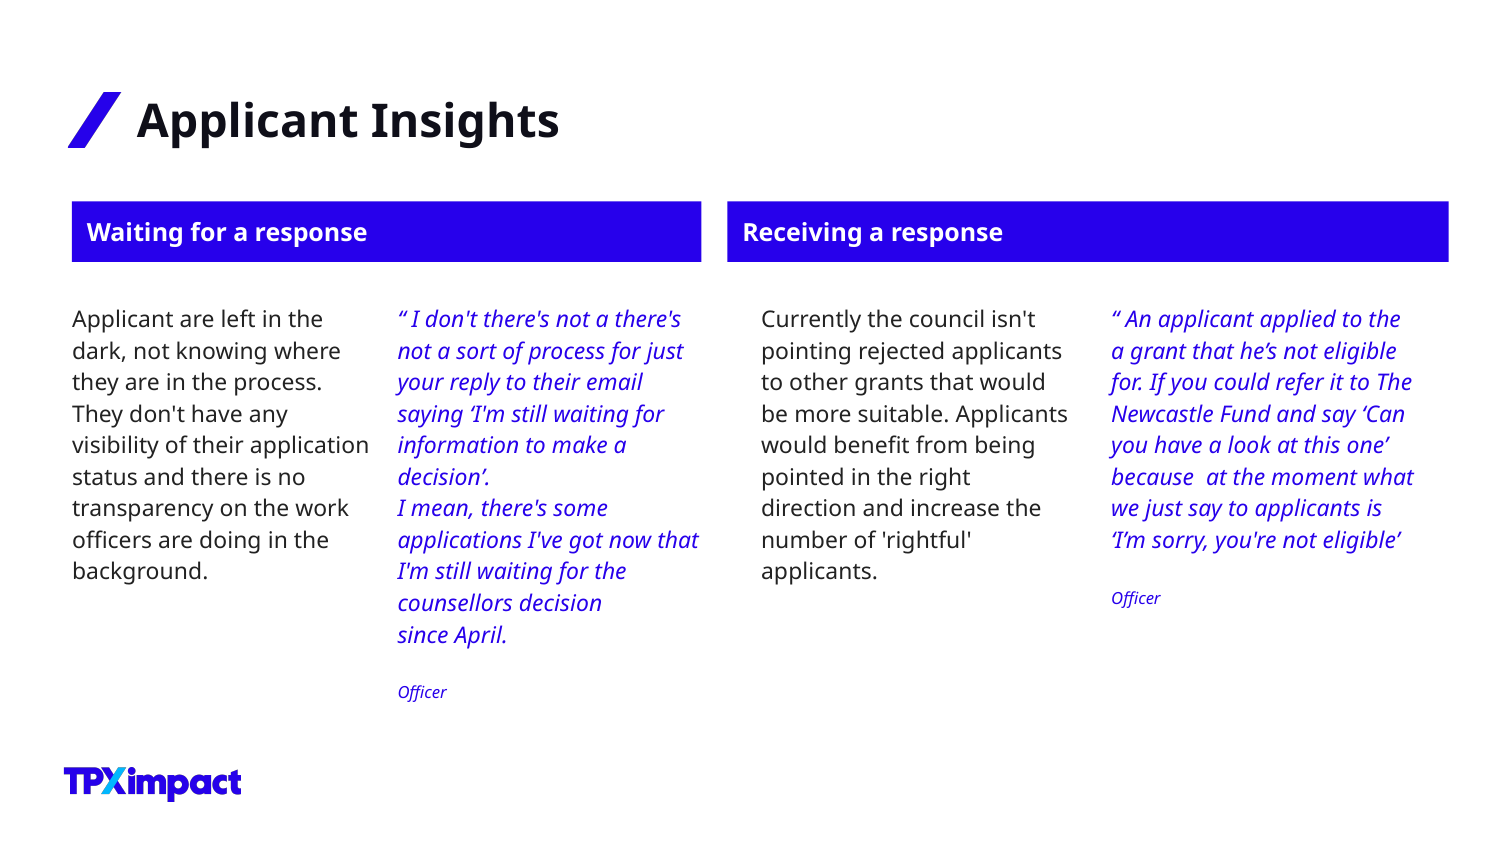

# Applicant Insights
Waiting for a response
Receiving a response
Applicant are left in the dark, not knowing where they are in the process. They don't have any visibility of their application status and there is no transparency on the work officers are doing in the background.
“ I don't there's not a there's not a sort of process for just your reply to their email saying ‘I'm still waiting for information to make a decision’.
I mean, there's some applications I've got now that I'm still waiting for the counsellors decision
since April.
Officer
Currently the council isn't pointing rejected applicants to other grants that would be more suitable. Applicants would benefit from being pointed in the right direction and increase the number of 'rightful' applicants.
“ An applicant applied to the a grant that he’s not eligible for. If you could refer it to The Newcastle Fund and say ‘Can you have a look at this one’ because at the moment what we just say to applicants is ‘I’m sorry, you're not eligible’
Officer